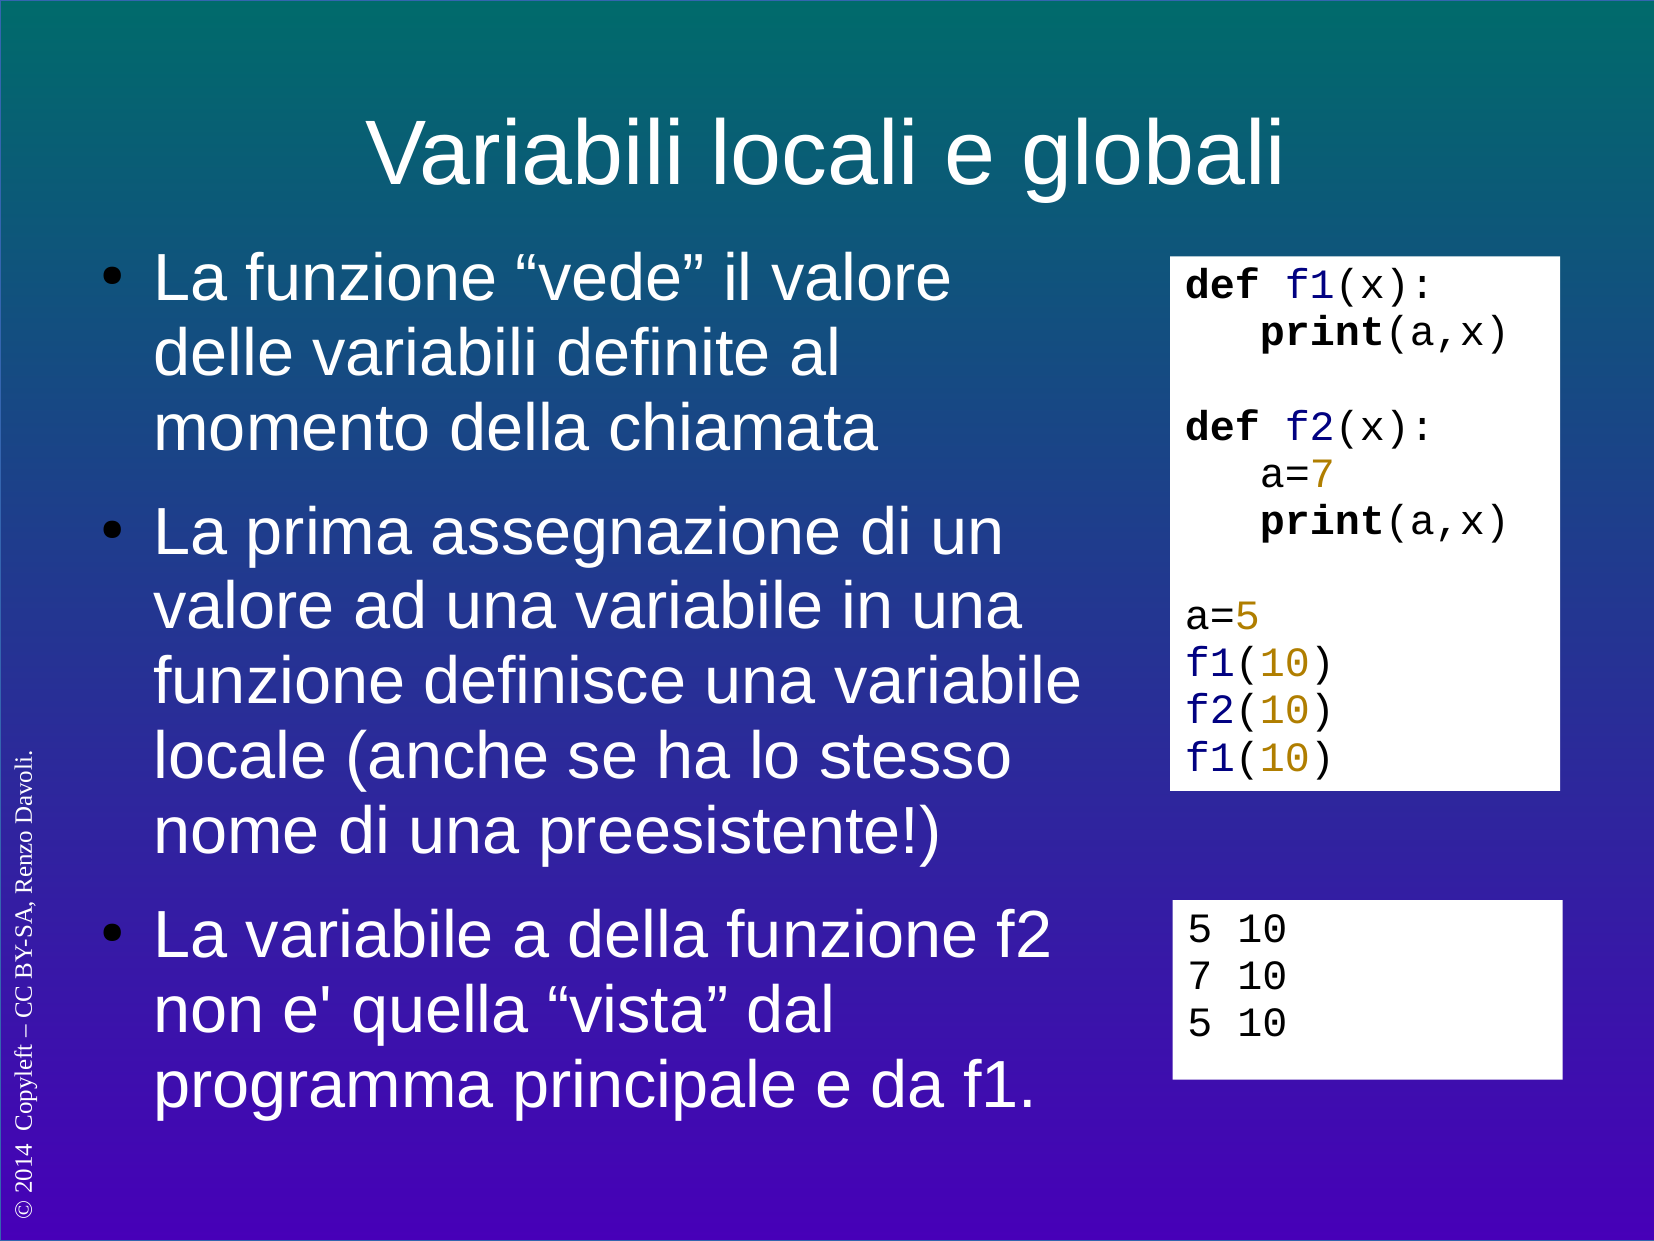

# Variabili locali e globali
La funzione “vede” il valore delle variabili definite al momento della chiamata
La prima assegnazione di un valore ad una variabile in una funzione definisce una variabile locale (anche se ha lo stesso nome di una preesistente!)
La variabile a della funzione f2 non e' quella “vista” dal programma principale e da f1.
def f1(x):
	print(a,x)
def f2(x):
	a=7
	print(a,x)
a=5
f1(10)
f2(10)
f1(10)
5 10
7 10
5 10